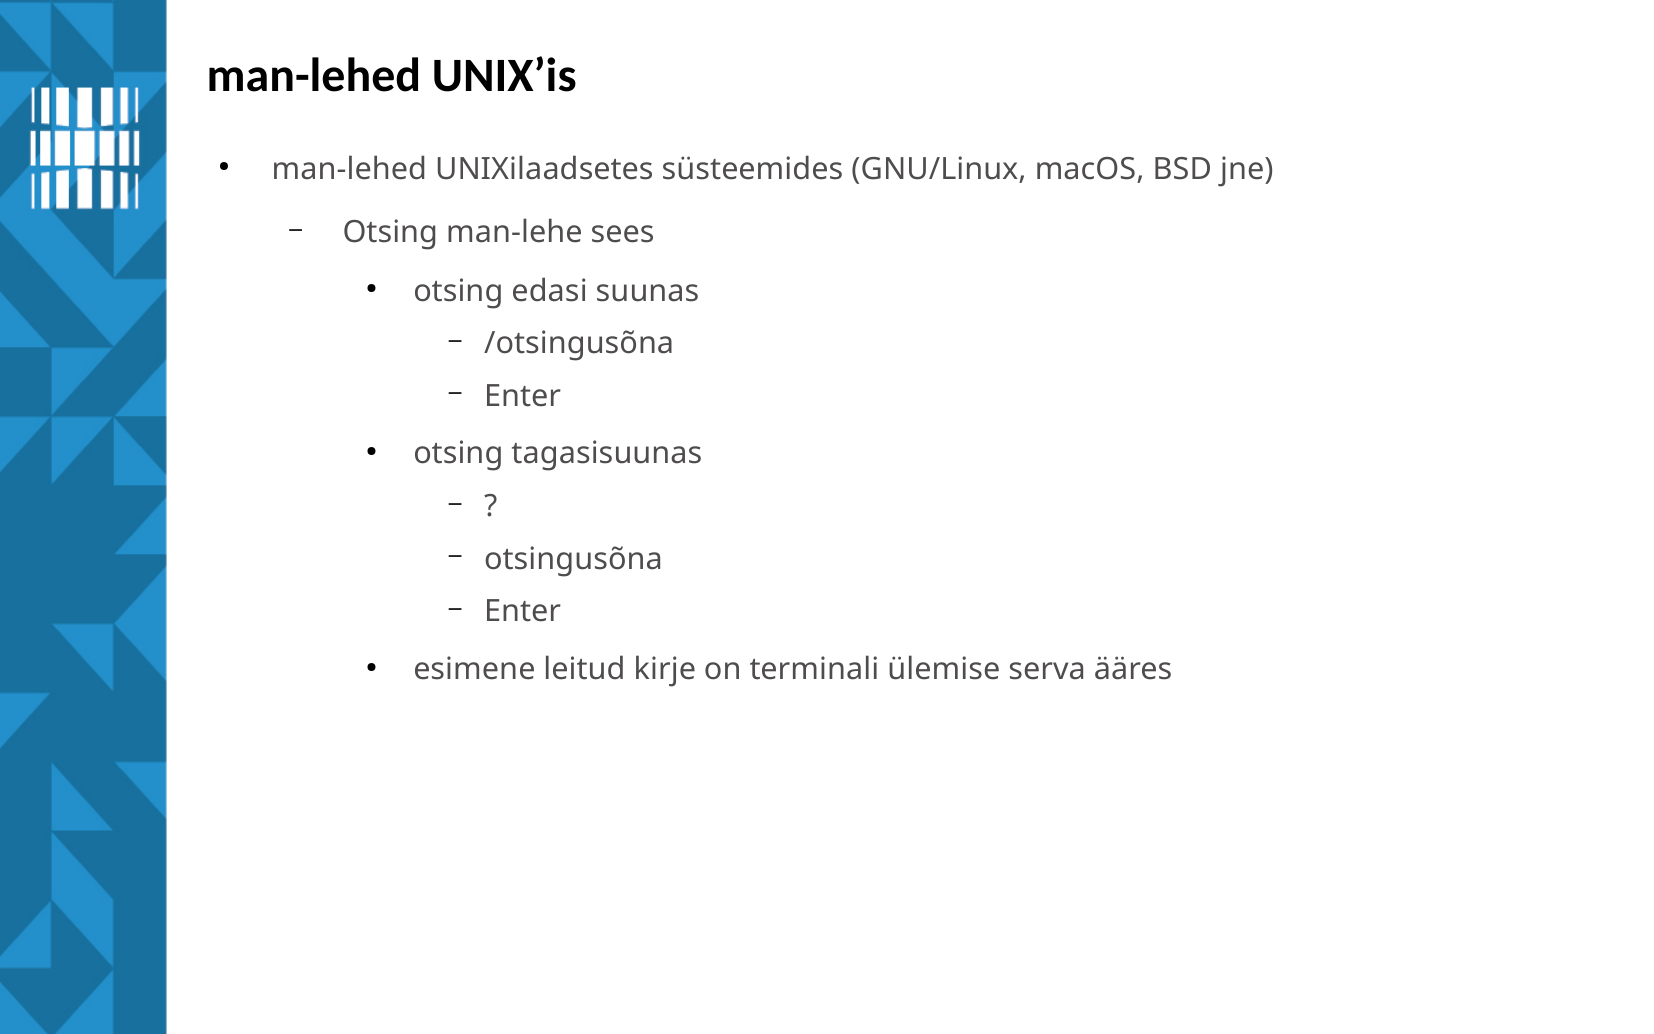

# man-lehed UNIX’is
man-lehed UNIXilaadsetes süsteemides (GNU/Linux, macOS, BSD jne)
Otsing man-lehe sees
otsing edasi suunas
/otsingusõna
Enter
otsing tagasisuunas
?
otsingusõna
Enter
esimene leitud kirje on terminali ülemise serva ääres